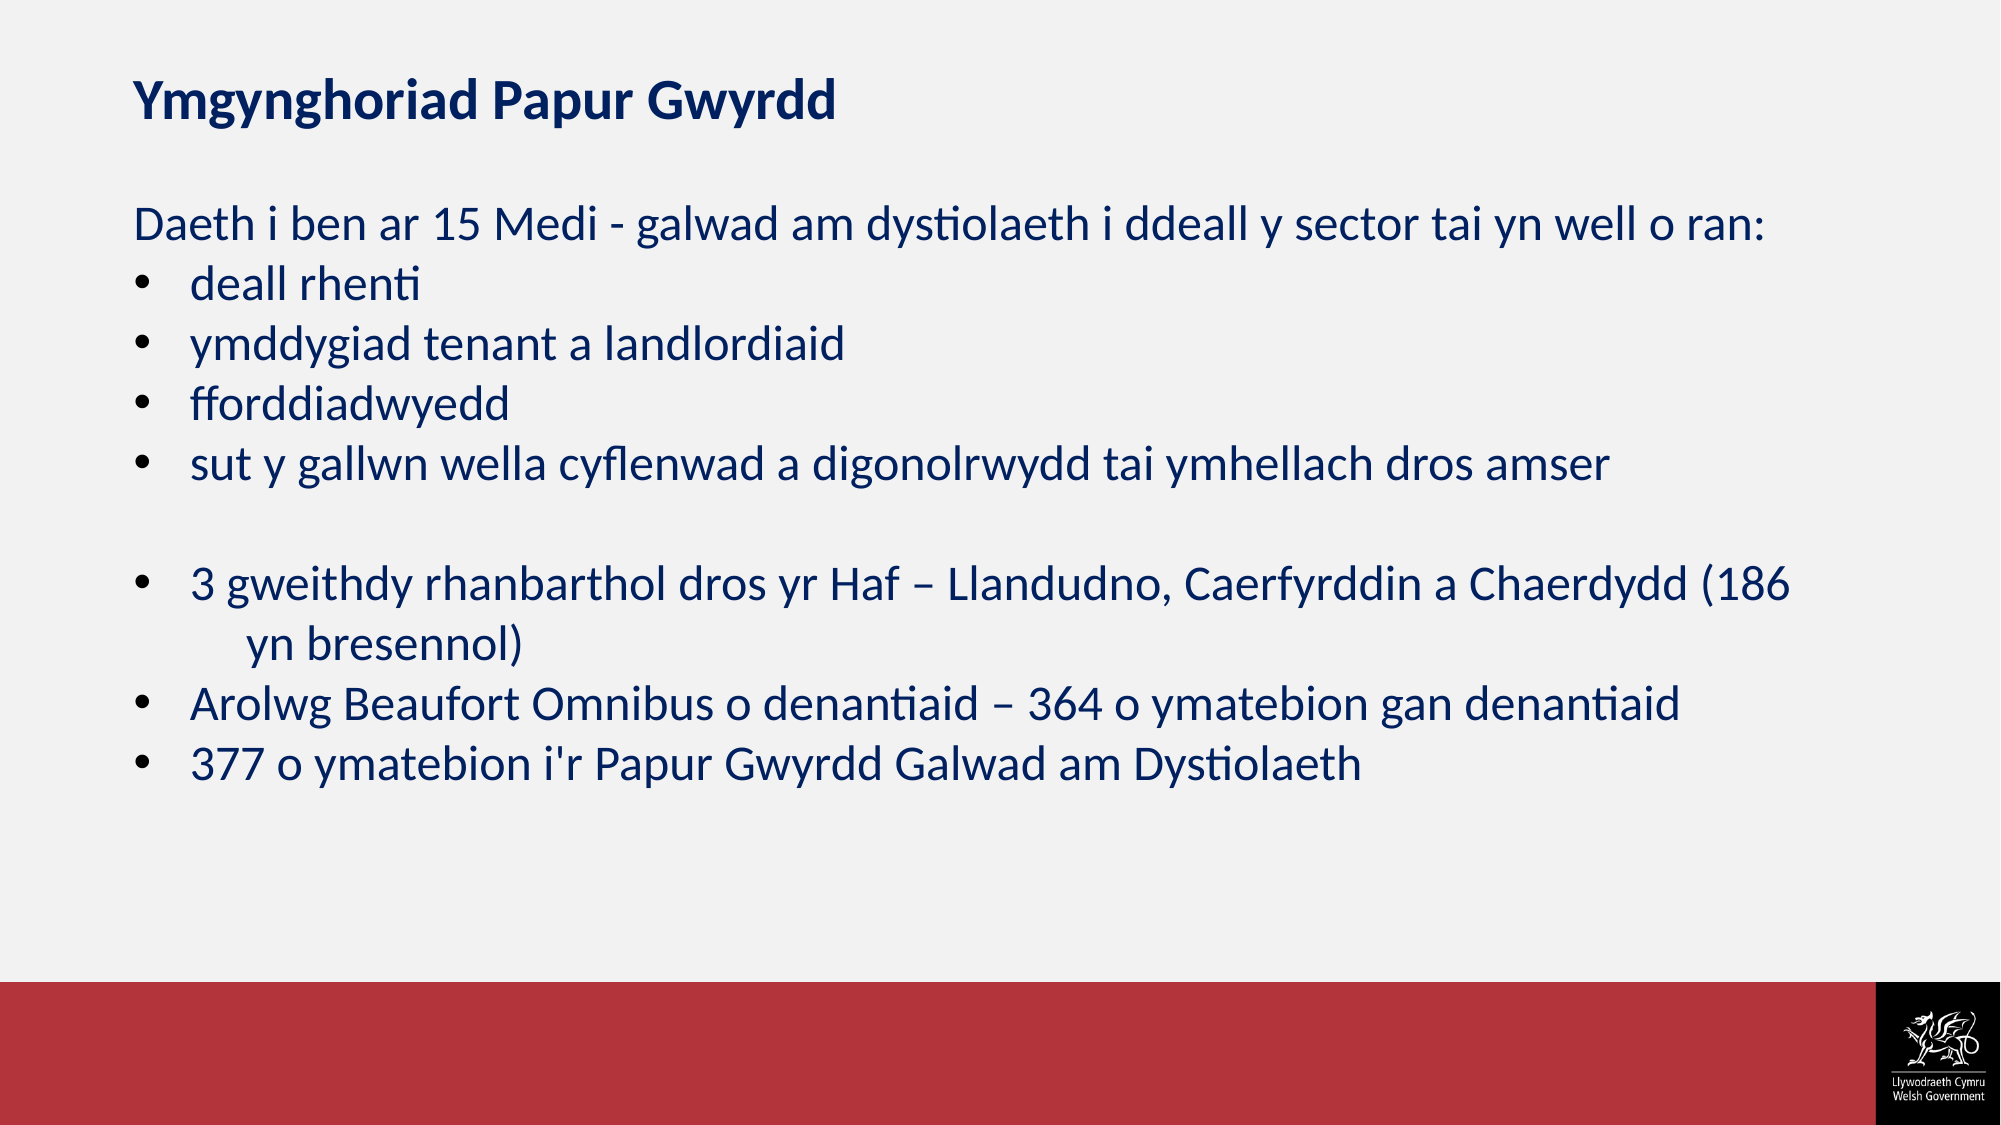

Ymgynghoriad Papur Gwyrdd
Daeth i ben ar 15 Medi - galwad am dystiolaeth i ddeall y sector tai yn well o ran:
deall rhenti
ymddygiad tenant a landlordiaid
fforddiadwyedd
sut y gallwn wella cyflenwad a digonolrwydd tai ymhellach dros amser
3 gweithdy rhanbarthol dros yr Haf – Llandudno, Caerfyrddin a Chaerdydd (186 yn bresennol)
Arolwg Beaufort Omnibus o denantiaid – 364 o ymatebion gan denantiaid
377 o ymatebion i'r Papur Gwyrdd Galwad am Dystiolaeth